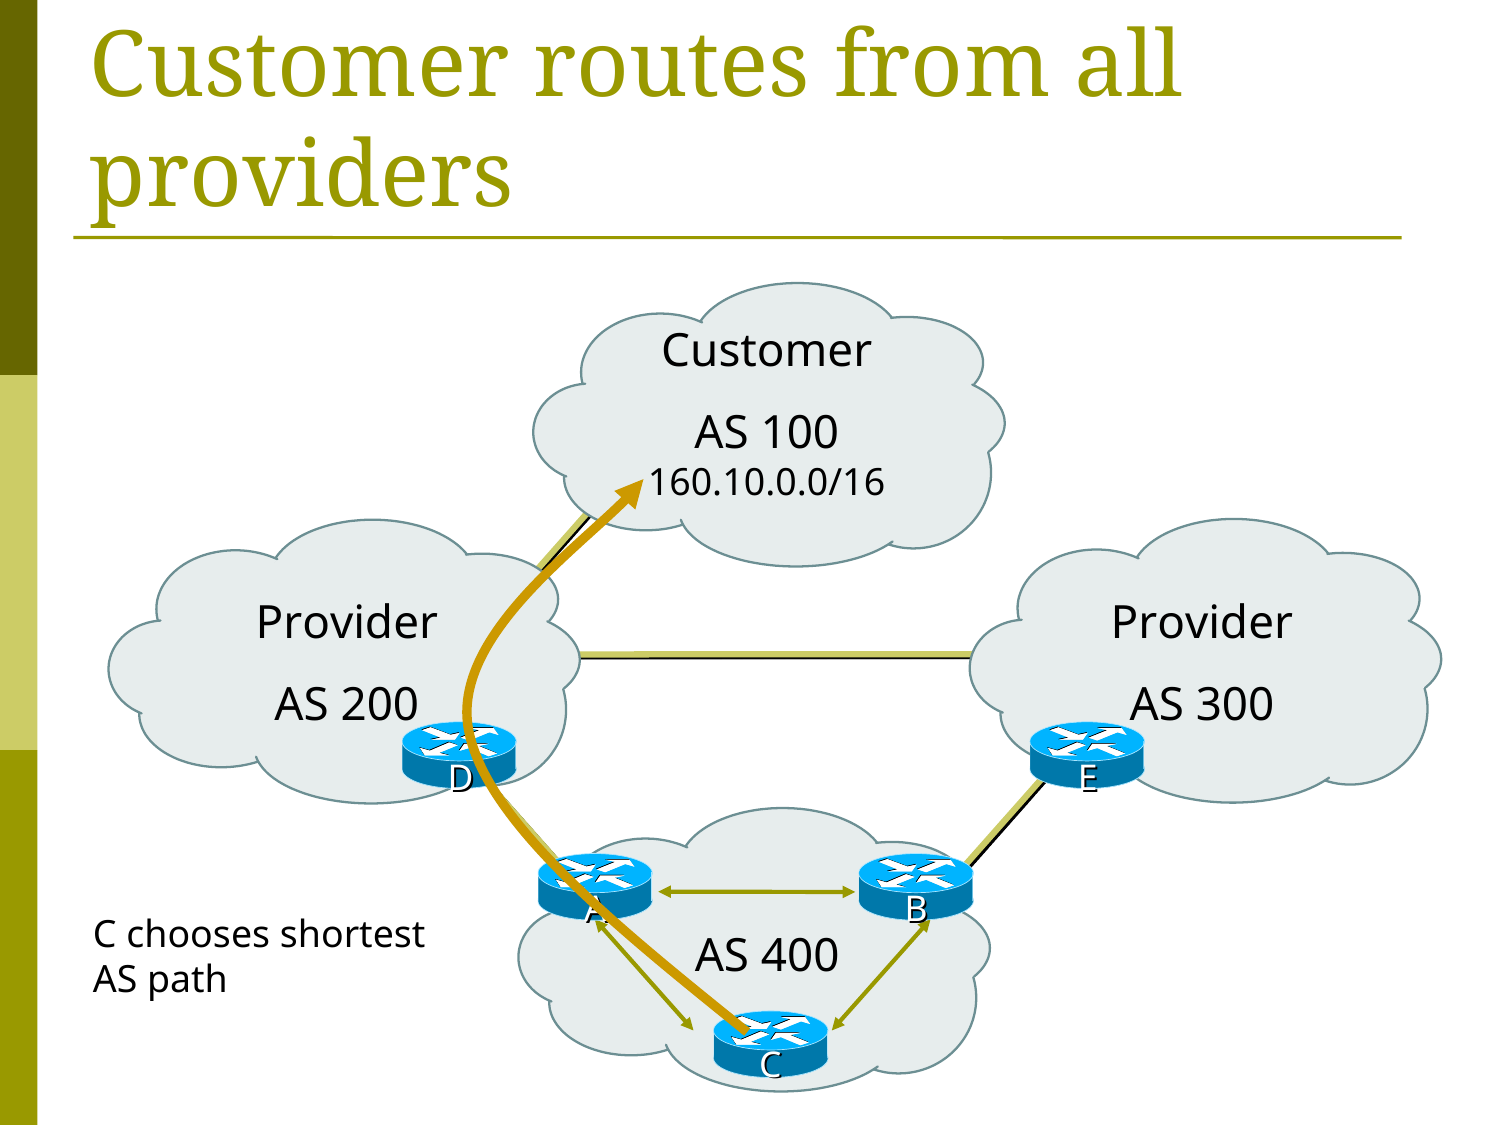

# Customer routes from all providers
Customer
AS 100
160.10.0.0/16
Provider
AS 300
Provider
AS 200
D
E
A
B
C chooses shortest AS path
AS 400
C